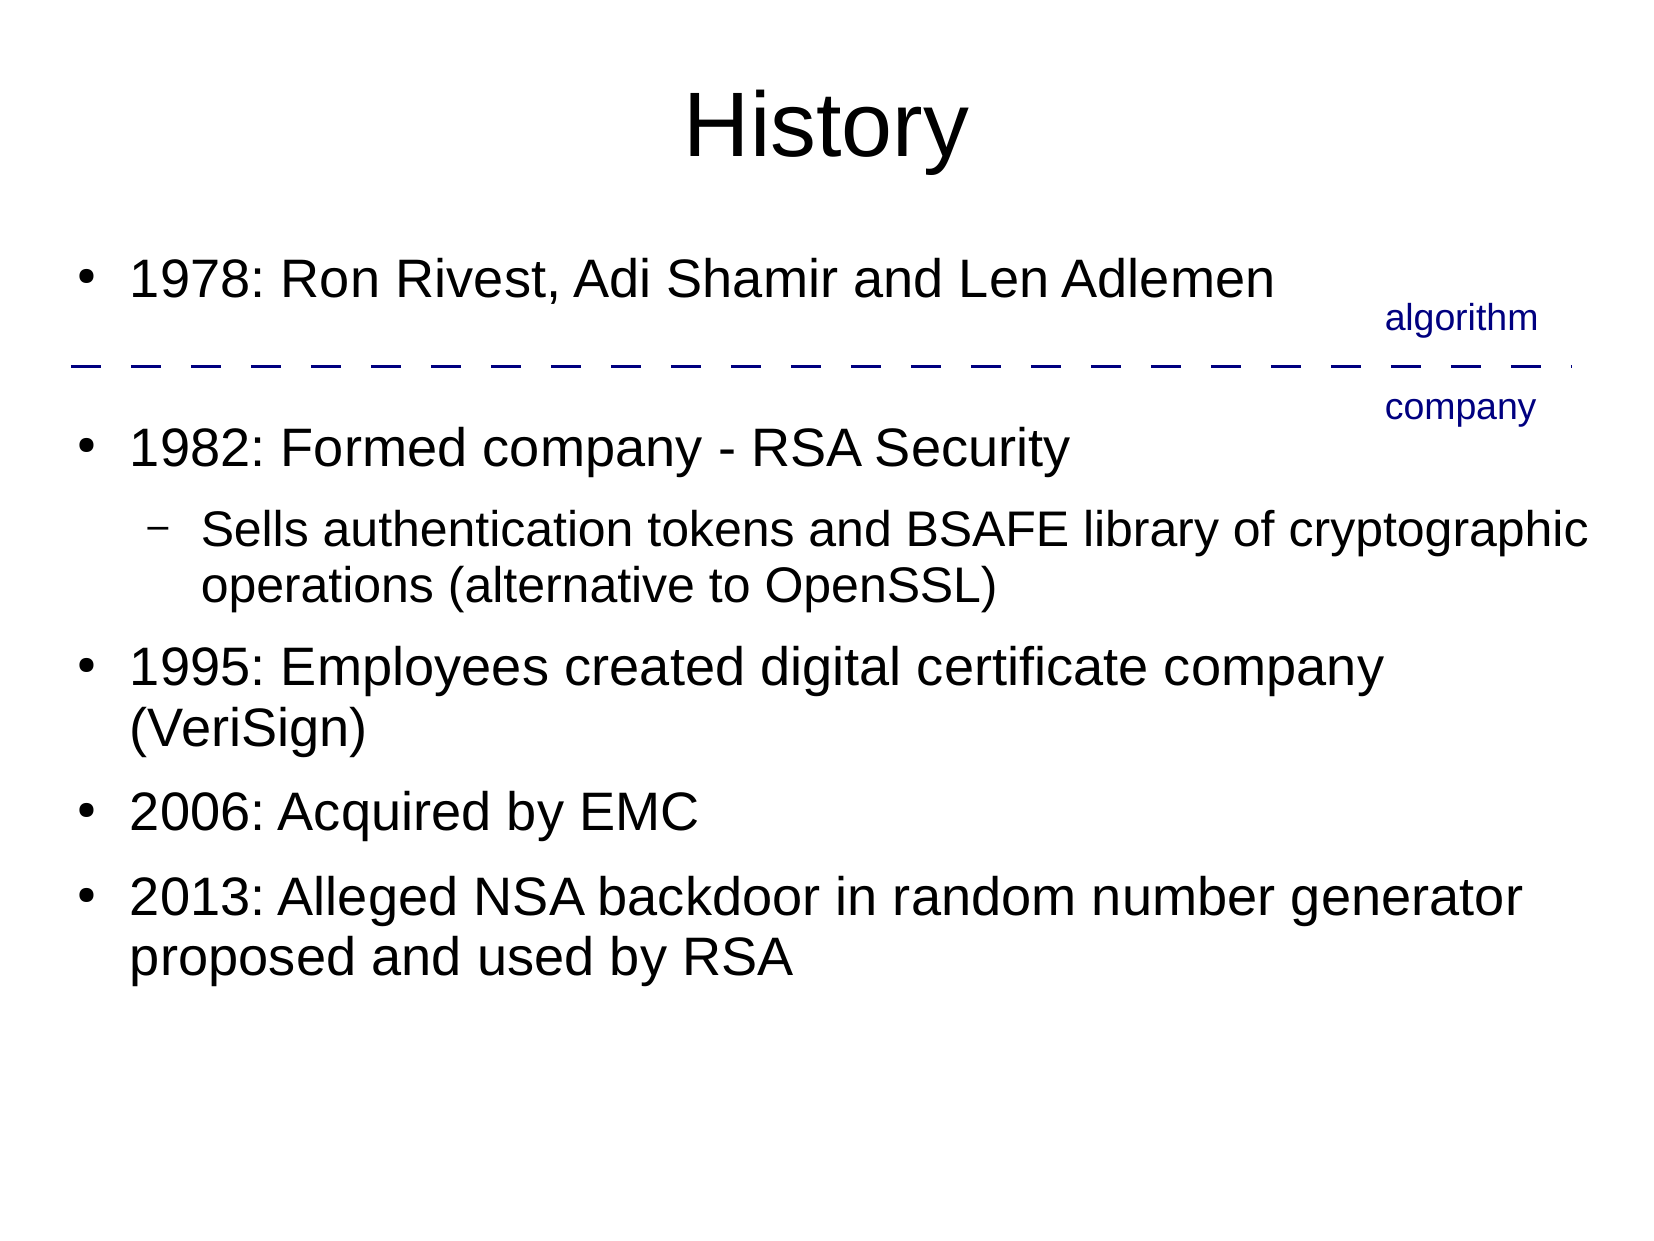

# History
1978: Ron Rivest, Adi Shamir and Len Adlemen
1982: Formed company - RSA Security
Sells authentication tokens and BSAFE library of cryptographic operations (alternative to OpenSSL)
1995: Employees created digital certificate company (VeriSign)
2006: Acquired by EMC
2013: Alleged NSA backdoor in random number generator proposed and used by RSA
algorithm
company